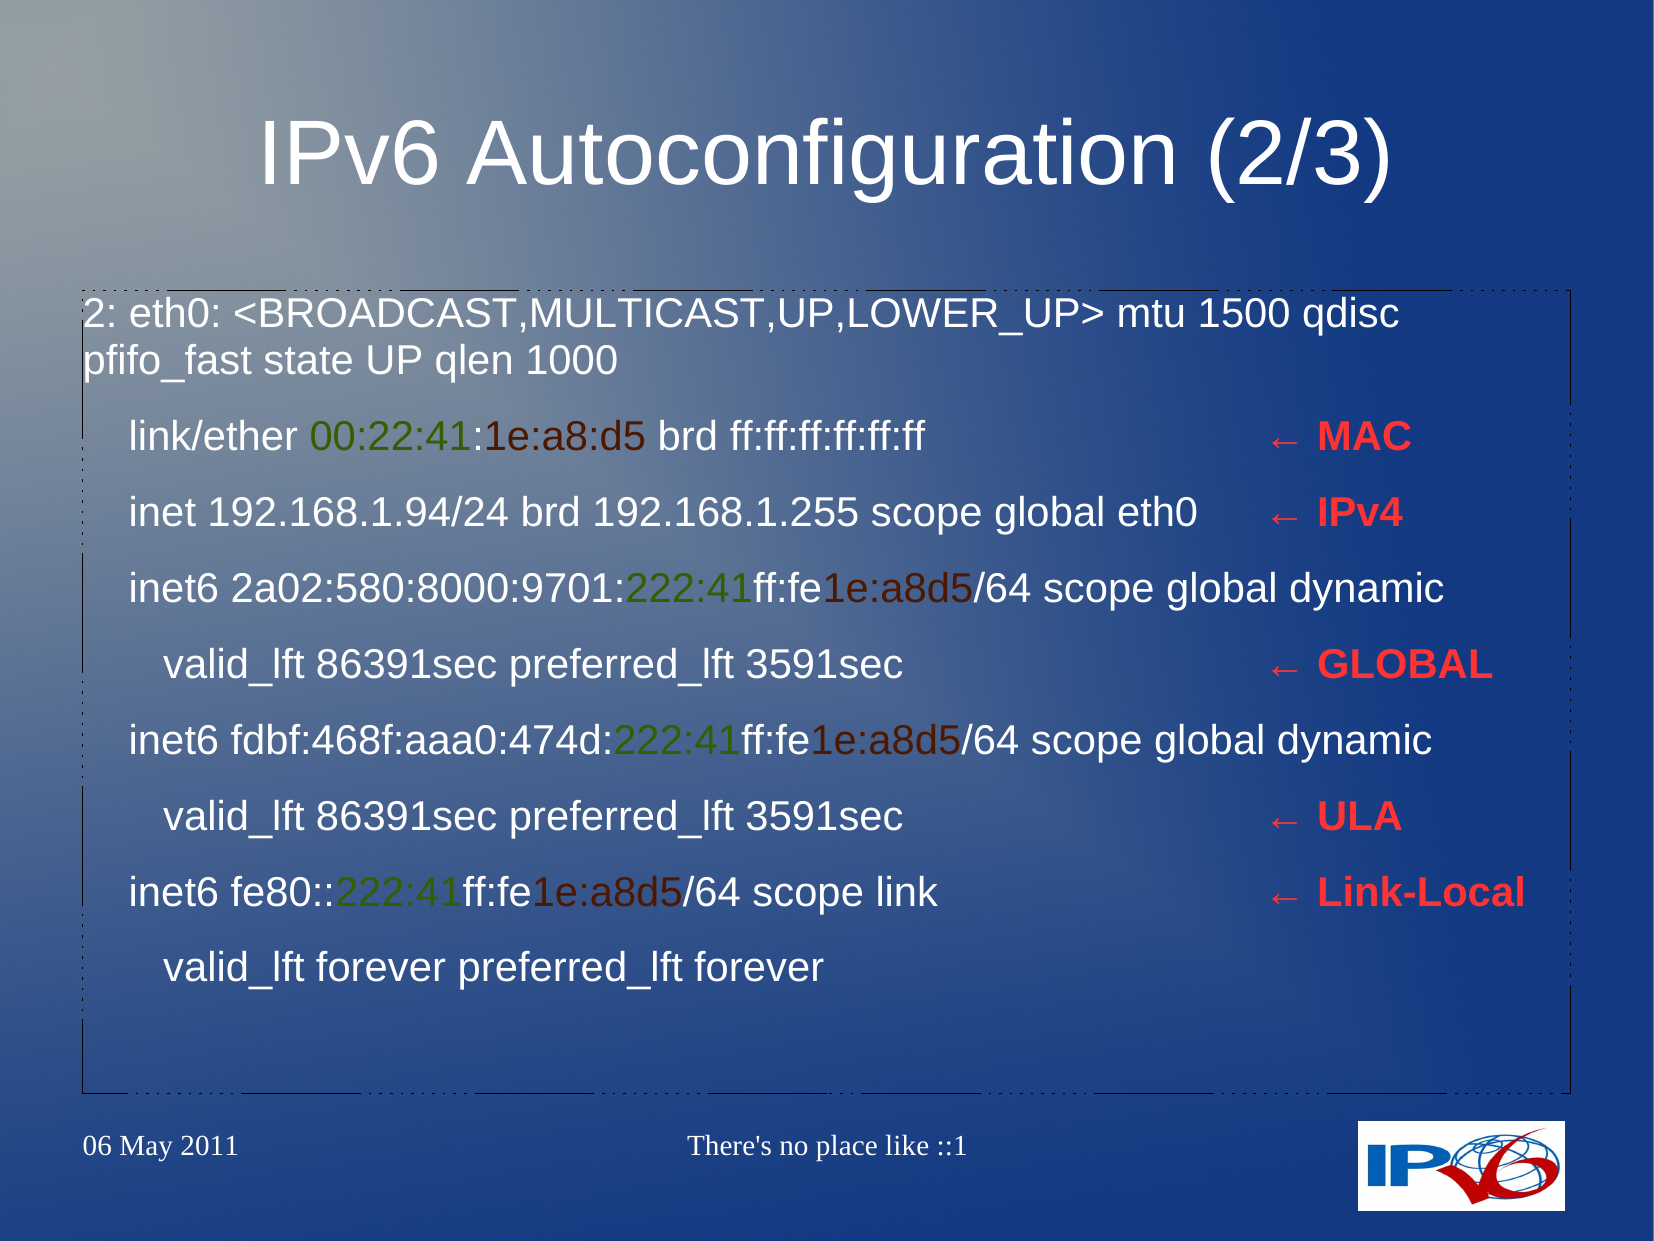

# IPv6 Autoconfiguration (2/3)
2: eth0: <BROADCAST,MULTICAST,UP,LOWER_UP> mtu 1500 qdisc pfifo_fast state UP qlen 1000
 link/ether 00:22:41:1e:a8:d5 brd ff:ff:ff:ff:ff:ff 					← MAC
 inet 192.168.1.94/24 brd 192.168.1.255 scope global eth0 	← IPv4
 inet6 2a02:580:8000:9701:222:41ff:fe1e:a8d5/64 scope global dynamic
 valid_lft 86391sec preferred_lft 3591sec 					← GLOBAL
 inet6 fdbf:468f:aaa0:474d:222:41ff:fe1e:a8d5/64 scope global dynamic
 valid_lft 86391sec preferred_lft 3591sec 					← ULA
 inet6 fe80::222:41ff:fe1e:a8d5/64 scope link 					← Link-Local
 valid_lft forever preferred_lft forever
06 May 2011
There's no place like ::1